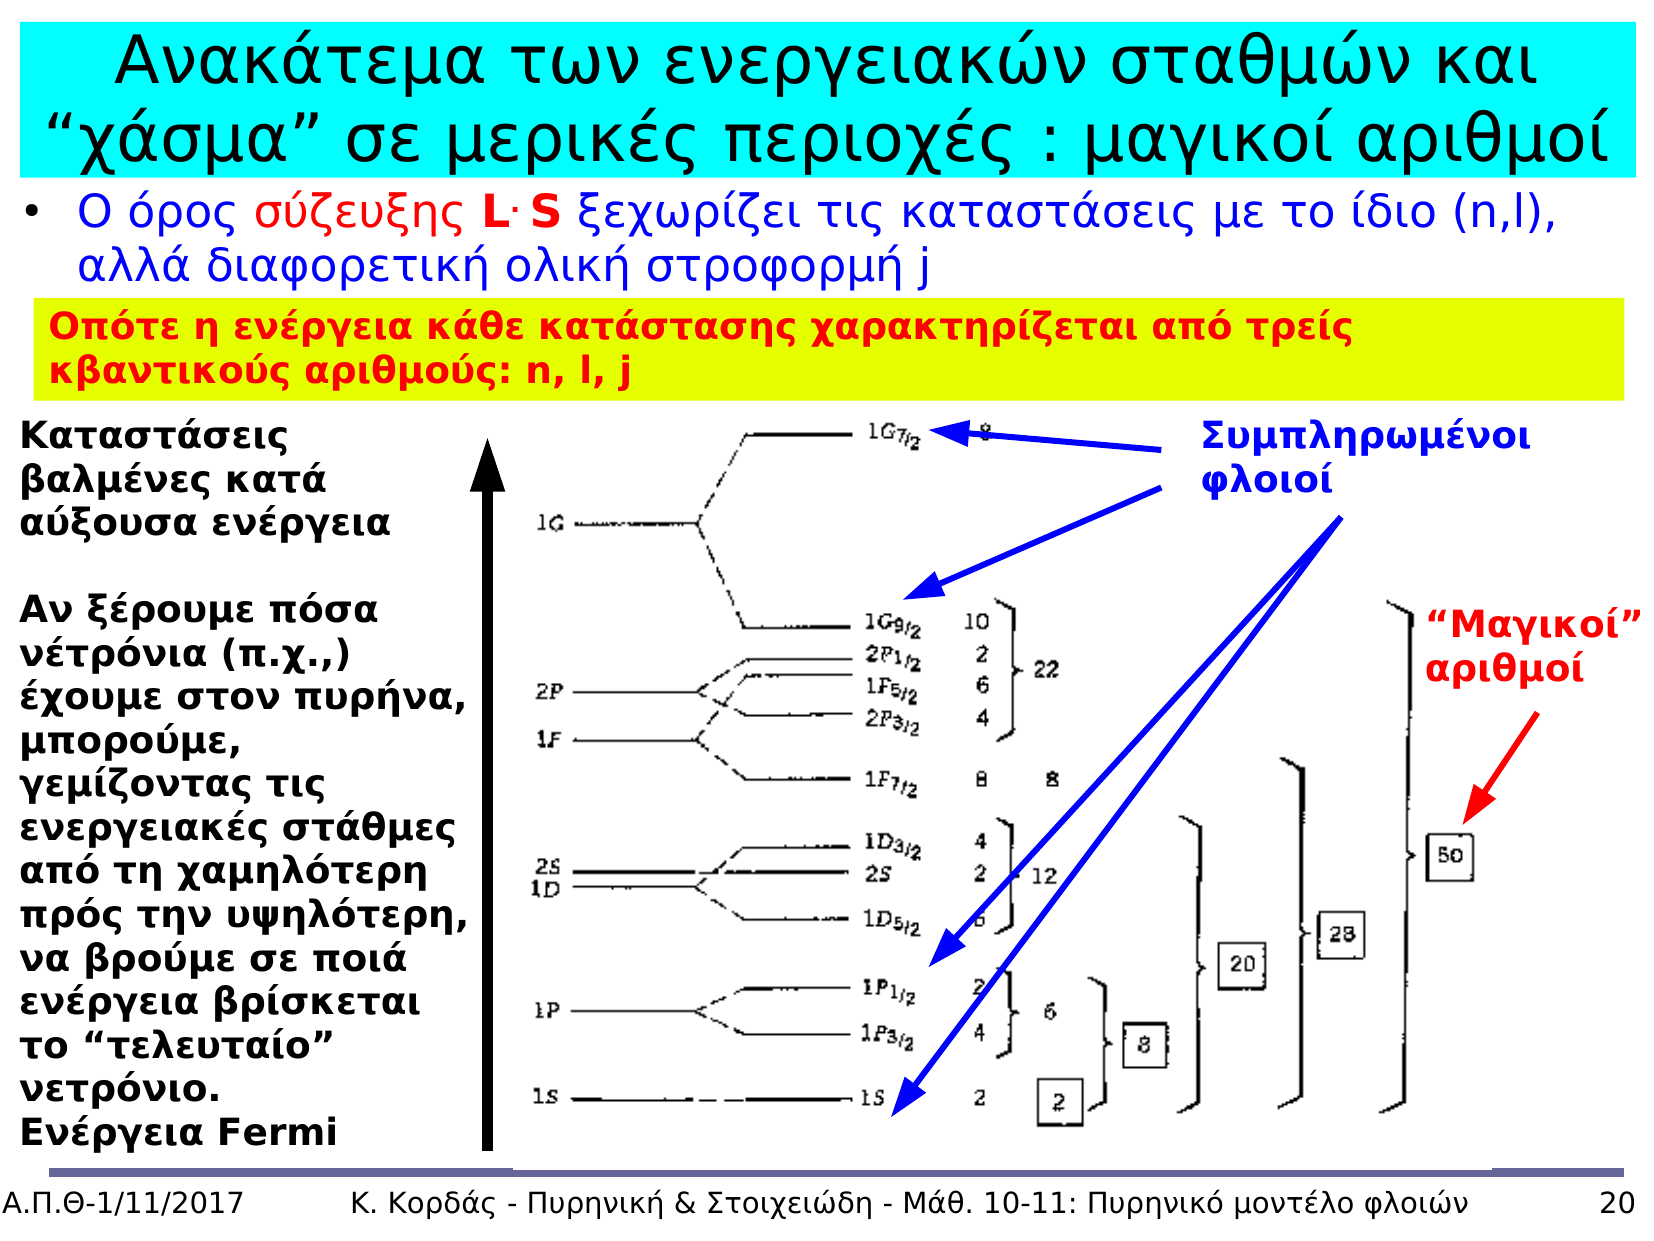

# Ανακάτεμα των ενεργειακών σταθμών και “χάσμα” σε μερικές περιοχές : μαγικοί αριθμοί
Ο όρος σύζευξης L. S ξεχωρίζει τις καταστάσεις με το ίδιο (n,l), αλλά διαφορετική ολική στροφορμή j
Οπότε η ενέργεια κάθε κατάστασης χαρακτηρίζεται από τρείς κβαντικούς αριθμούς: n, l, j
Καταστάσεις
βαλμένες κατά
αύξουσα ενέργεια
Αν ξέρουμε πόσα
νέτρόνια (π.χ.,)
έχουμε στον πυρήνα,
μπορούμε,
γεμίζοντας τις ενεργειακές στάθμες από τη χαμηλότερη πρός την υψηλότερη, να βρούμε σε ποιά ενέργεια βρίσκεται το “τελευταίο” νετρόνιο.
Ενέργεια Fermi
Συμπληρωμένοι
φλοιοί
“Μαγικοί”
αριθμοί
Α.Π.Θ-1/11/2017
Κ. Κορδάς - Πυρηνική & Στοιχειώδη - Μάθ. 10-11: Πυρηνικό μοντέλο φλοιών
20